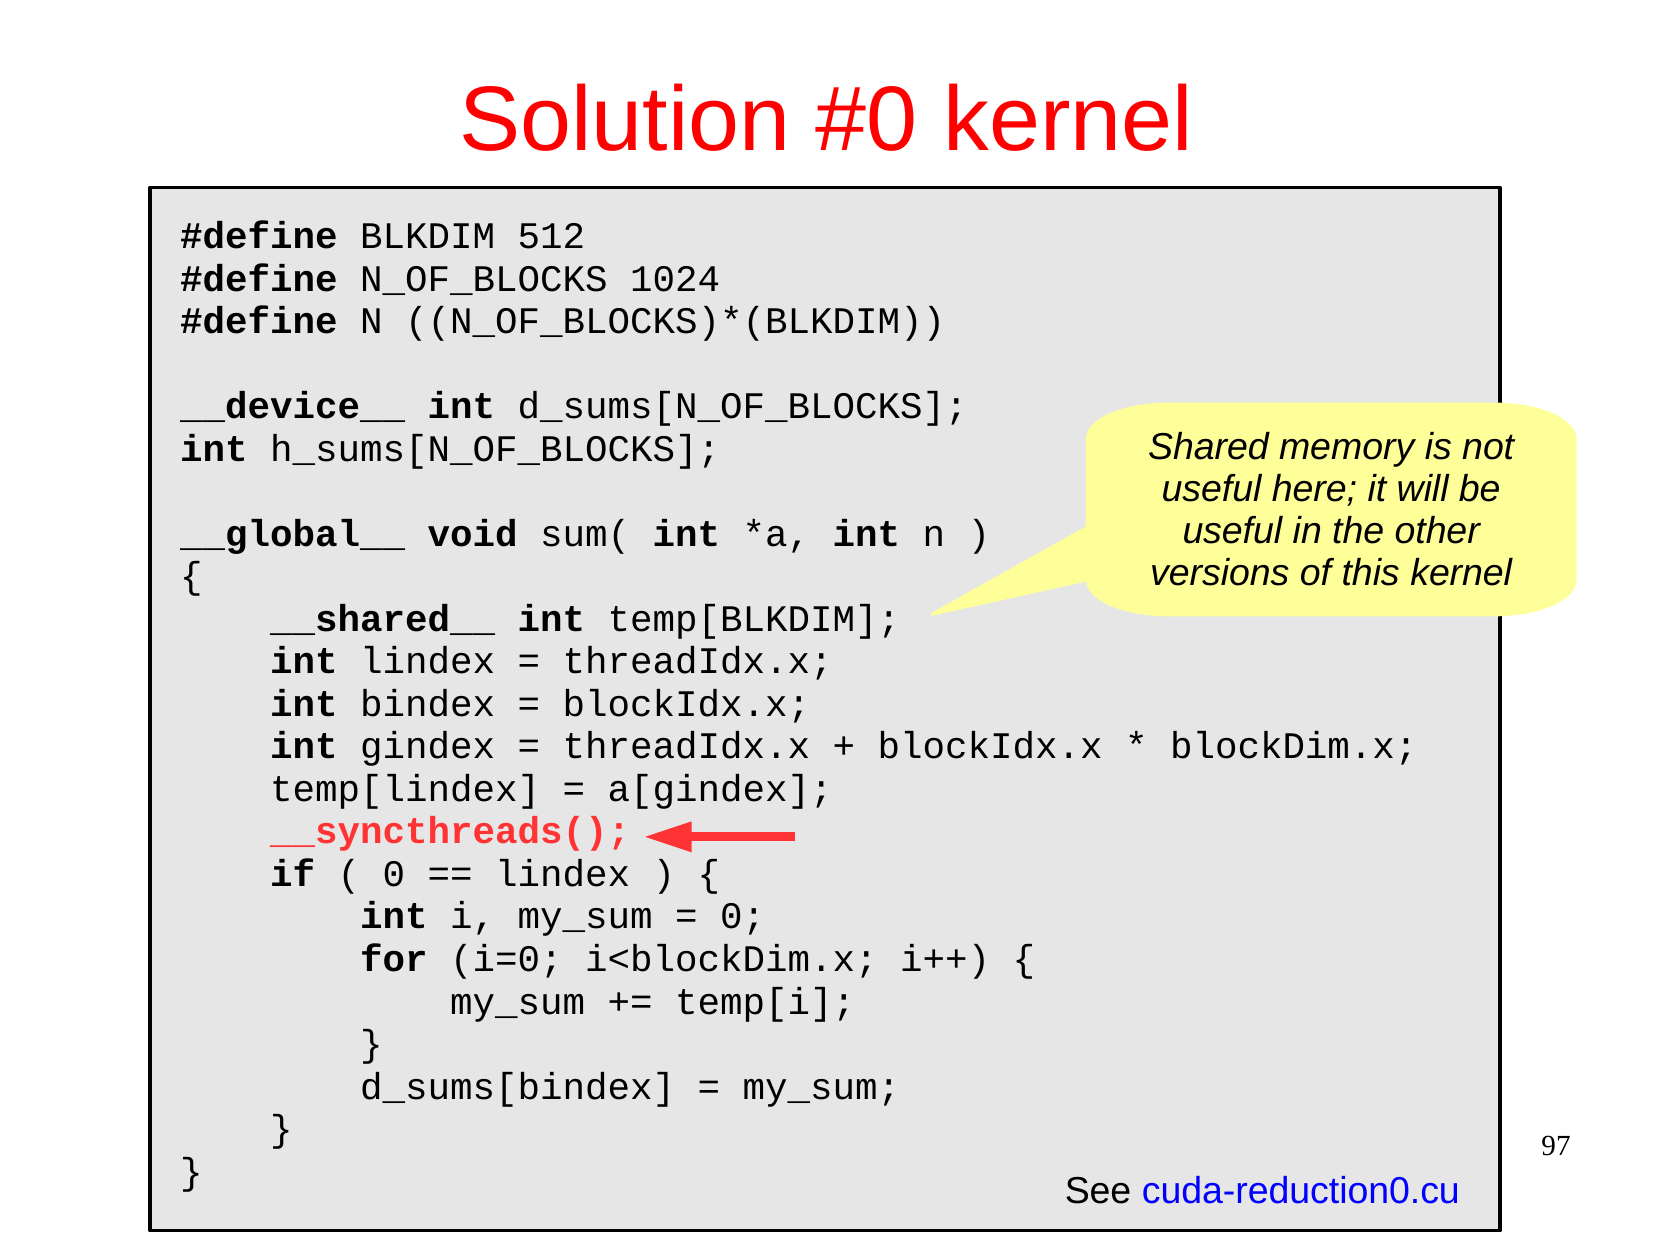

# Solution #0 kernel
#define BLKDIM 512
#define N_OF_BLOCKS 1024
#define N ((N_OF_BLOCKS)*(BLKDIM))
__device__ int d_sums[N_OF_BLOCKS];
int h_sums[N_OF_BLOCKS];
__global__ void sum( int *a, int n )
{
 __shared__ int temp[BLKDIM];
 int lindex = threadIdx.x;
 int bindex = blockIdx.x;
 int gindex = threadIdx.x + blockIdx.x * blockDim.x;
 temp[lindex] = a[gindex];
 __syncthreads();
 if ( 0 == lindex ) {
 int i, my_sum = 0;
 for (i=0; i<blockDim.x; i++) {
 my_sum += temp[i];
 }
 d_sums[bindex] = my_sum;
 }
}
Shared memory is not useful here; it will be useful in the other versions of this kernel
CUDA Programming
97
See cuda-reduction0.cu